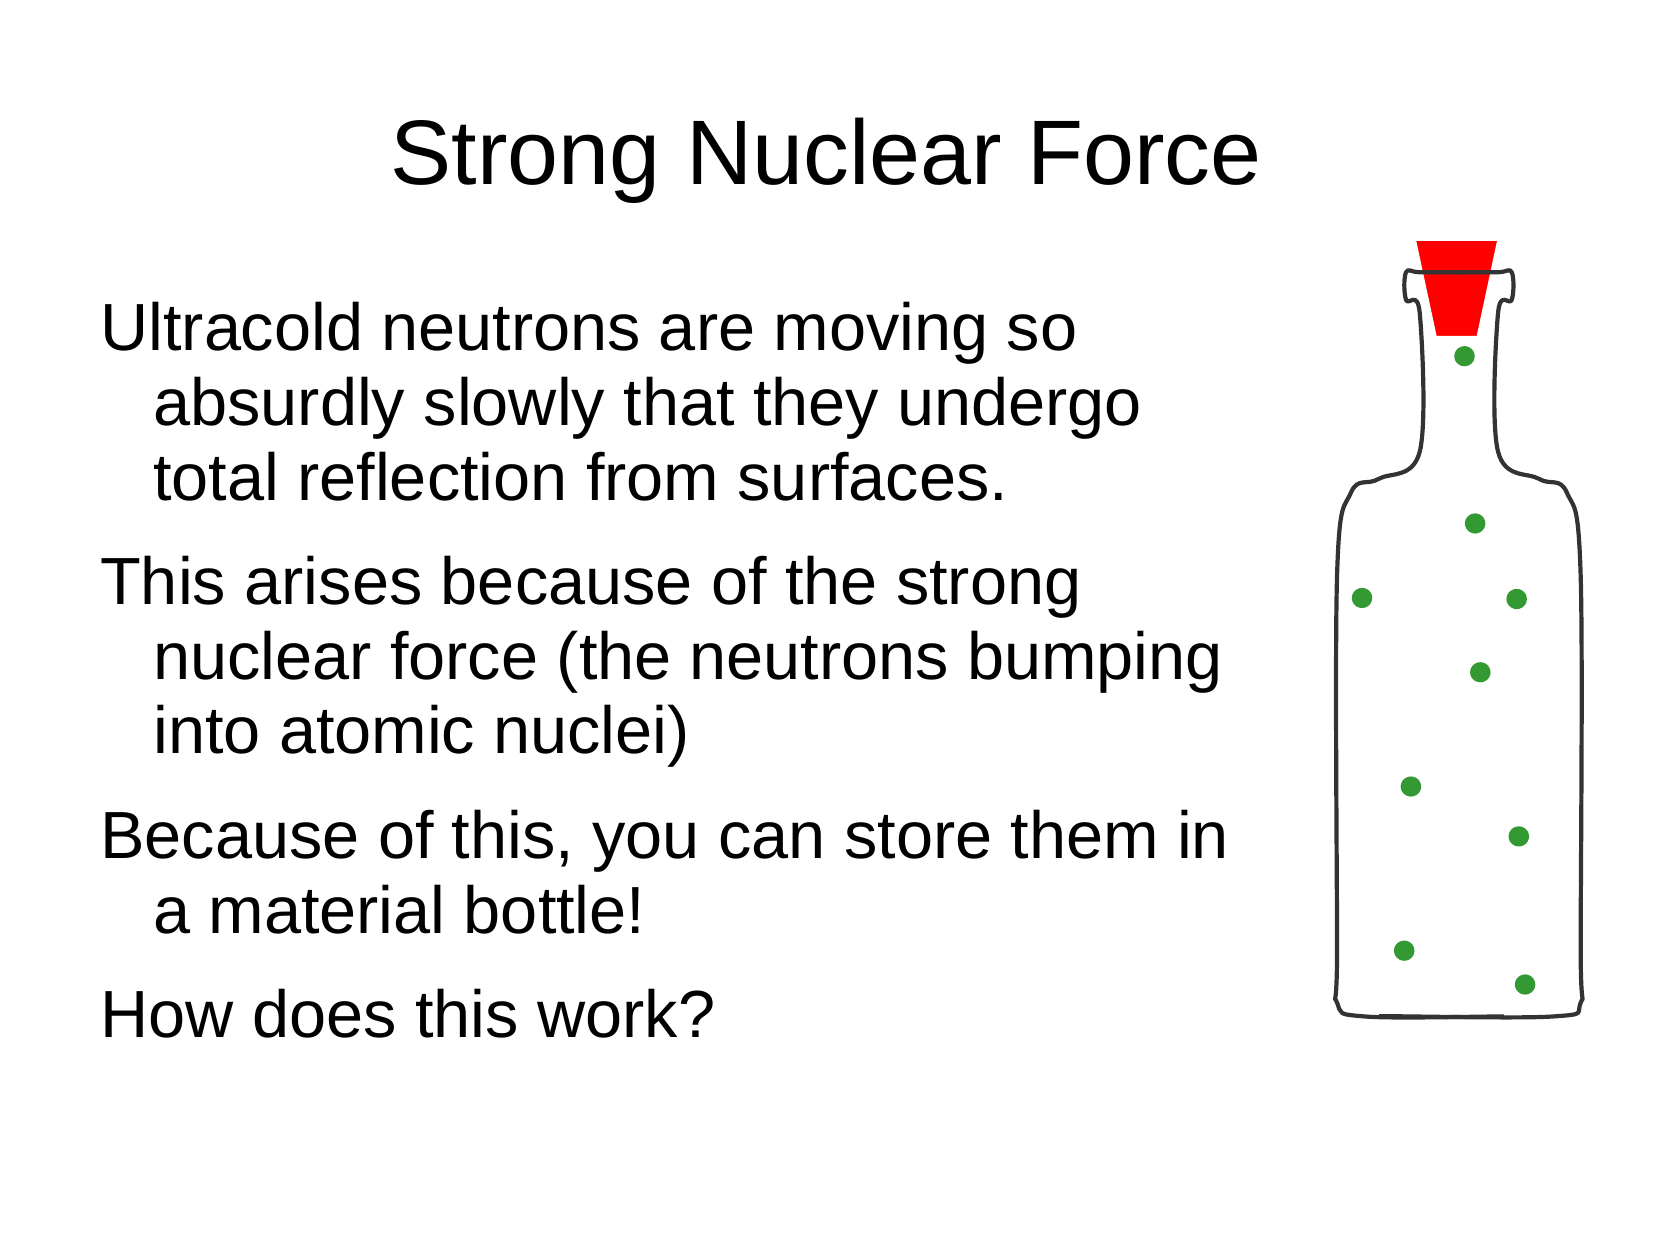

# Strong Nuclear Force
Ultracold neutrons are moving so absurdly slowly that they undergo total reflection from surfaces.
This arises because of the strong nuclear force (the neutrons bumping into atomic nuclei)
Because of this, you can store them in a material bottle!
How does this work?